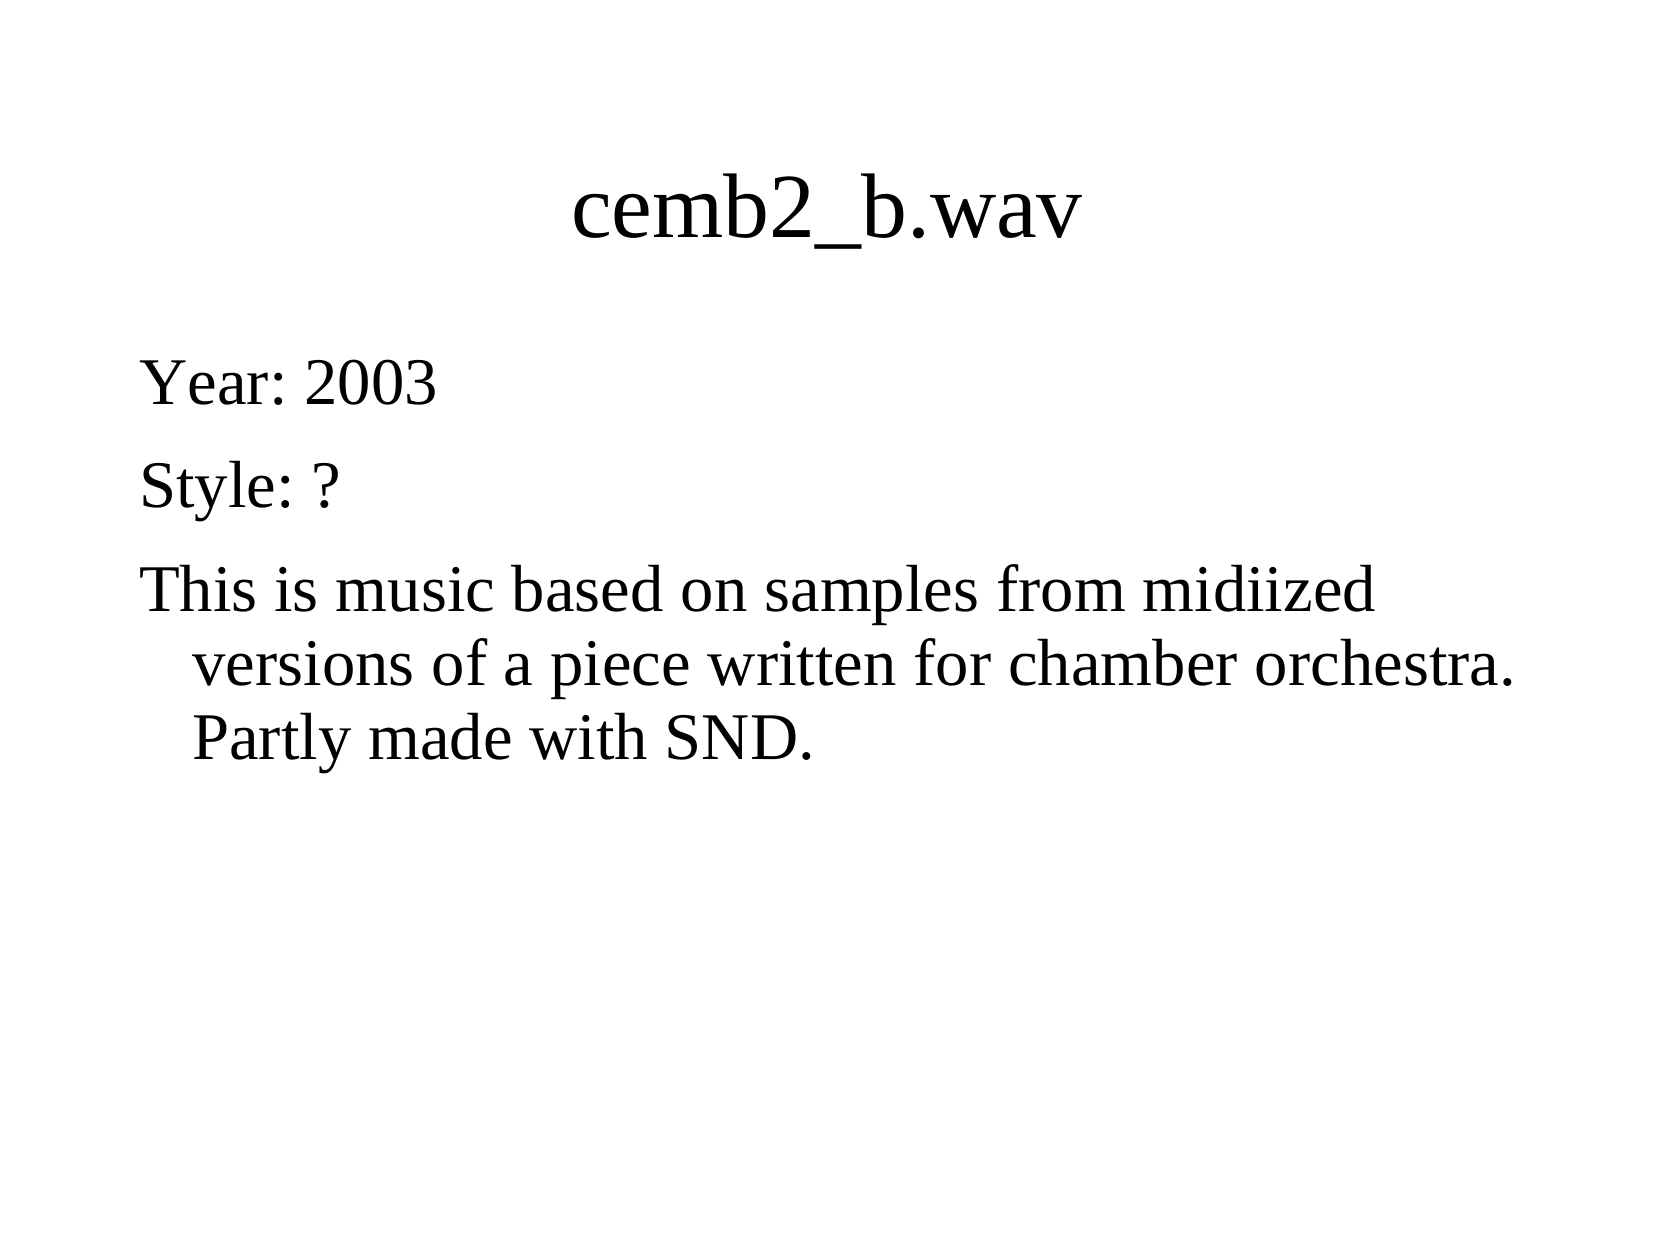

# cemb2_b.wav
Year: 2003
Style: ?
This is music based on samples from midiized versions of a piece written for chamber orchestra. Partly made with SND.